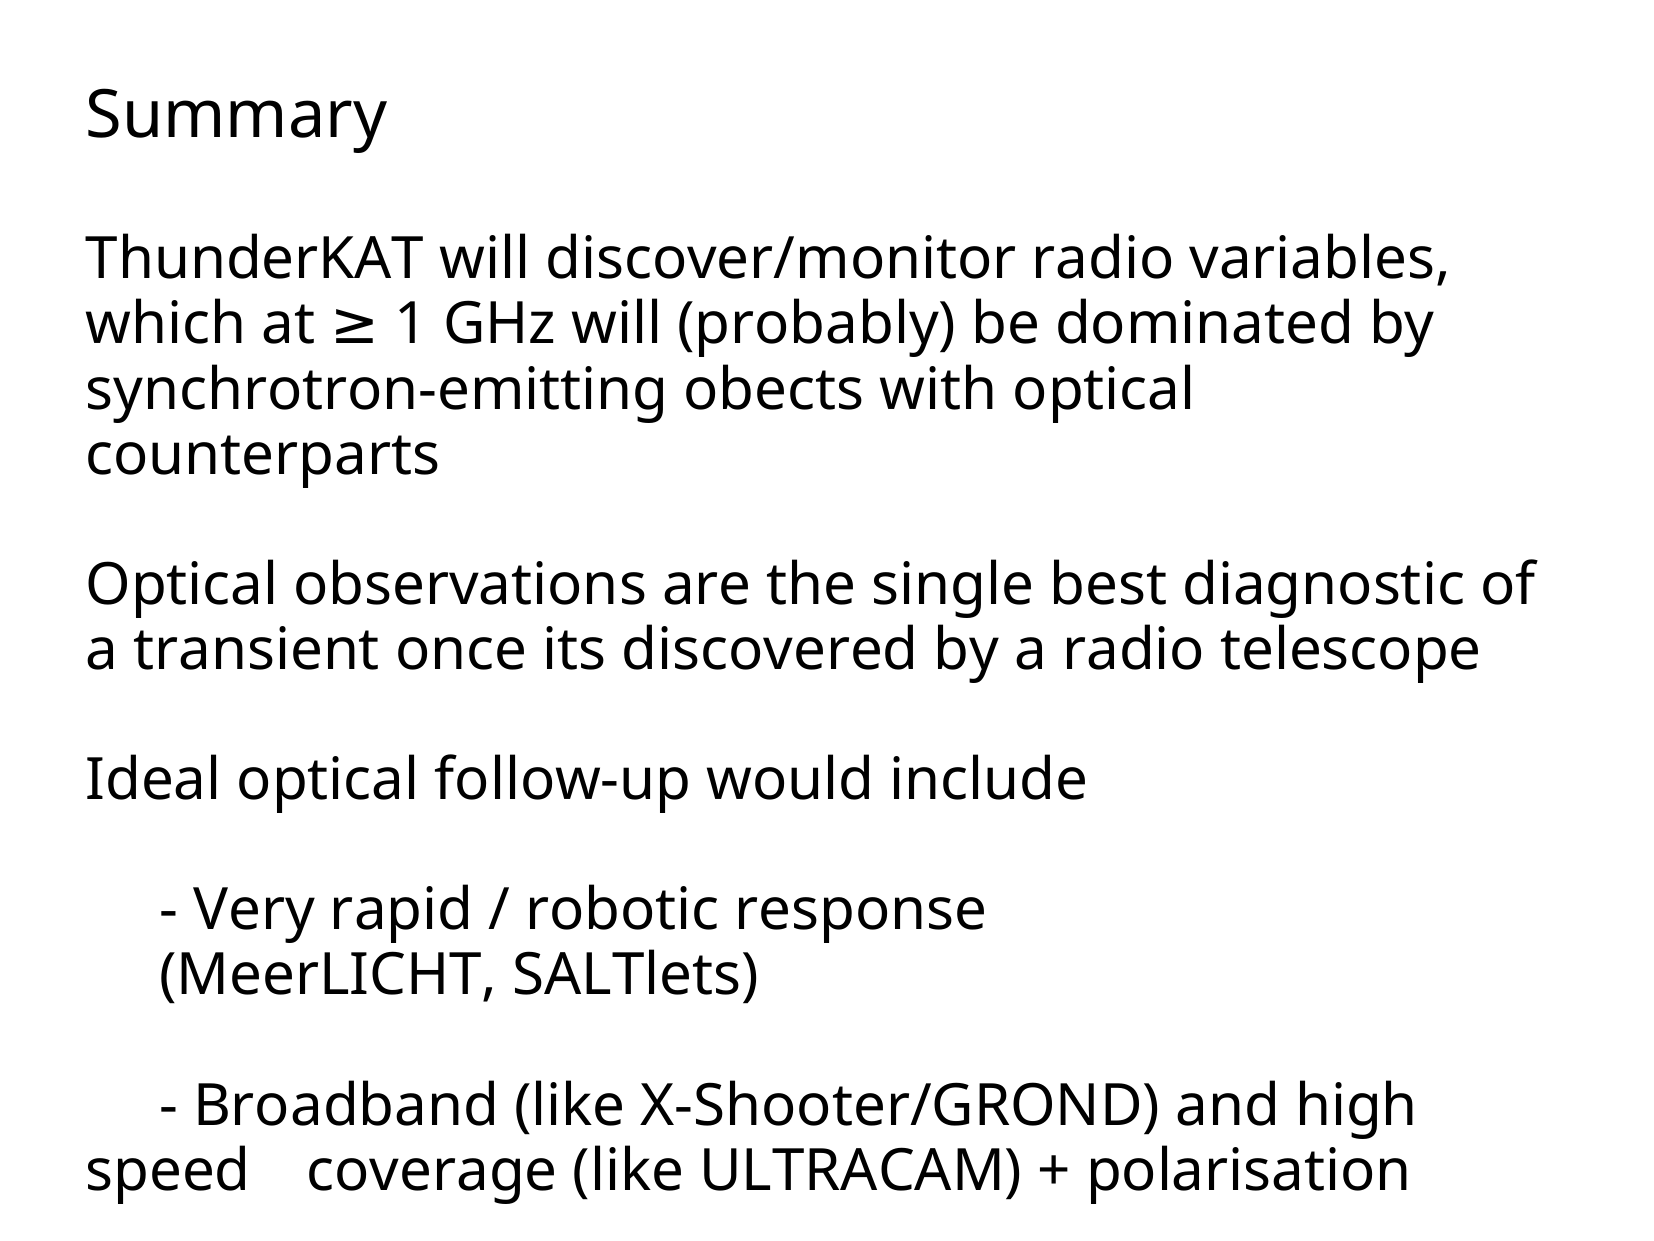

Summary
ThunderKAT will discover/monitor radio variables, which at ≥ 1 GHz will (probably) be dominated by synchrotron-emitting obects with optical counterparts
Optical observations are the single best diagnostic of a transient once its discovered by a radio telescope
Ideal optical follow-up would include
	- Very rapid / robotic response
	(MeerLICHT, SALTlets)
	- Broadband (like X-Shooter/GROND) and high speed 	coverage (like ULTRACAM) + polarisation